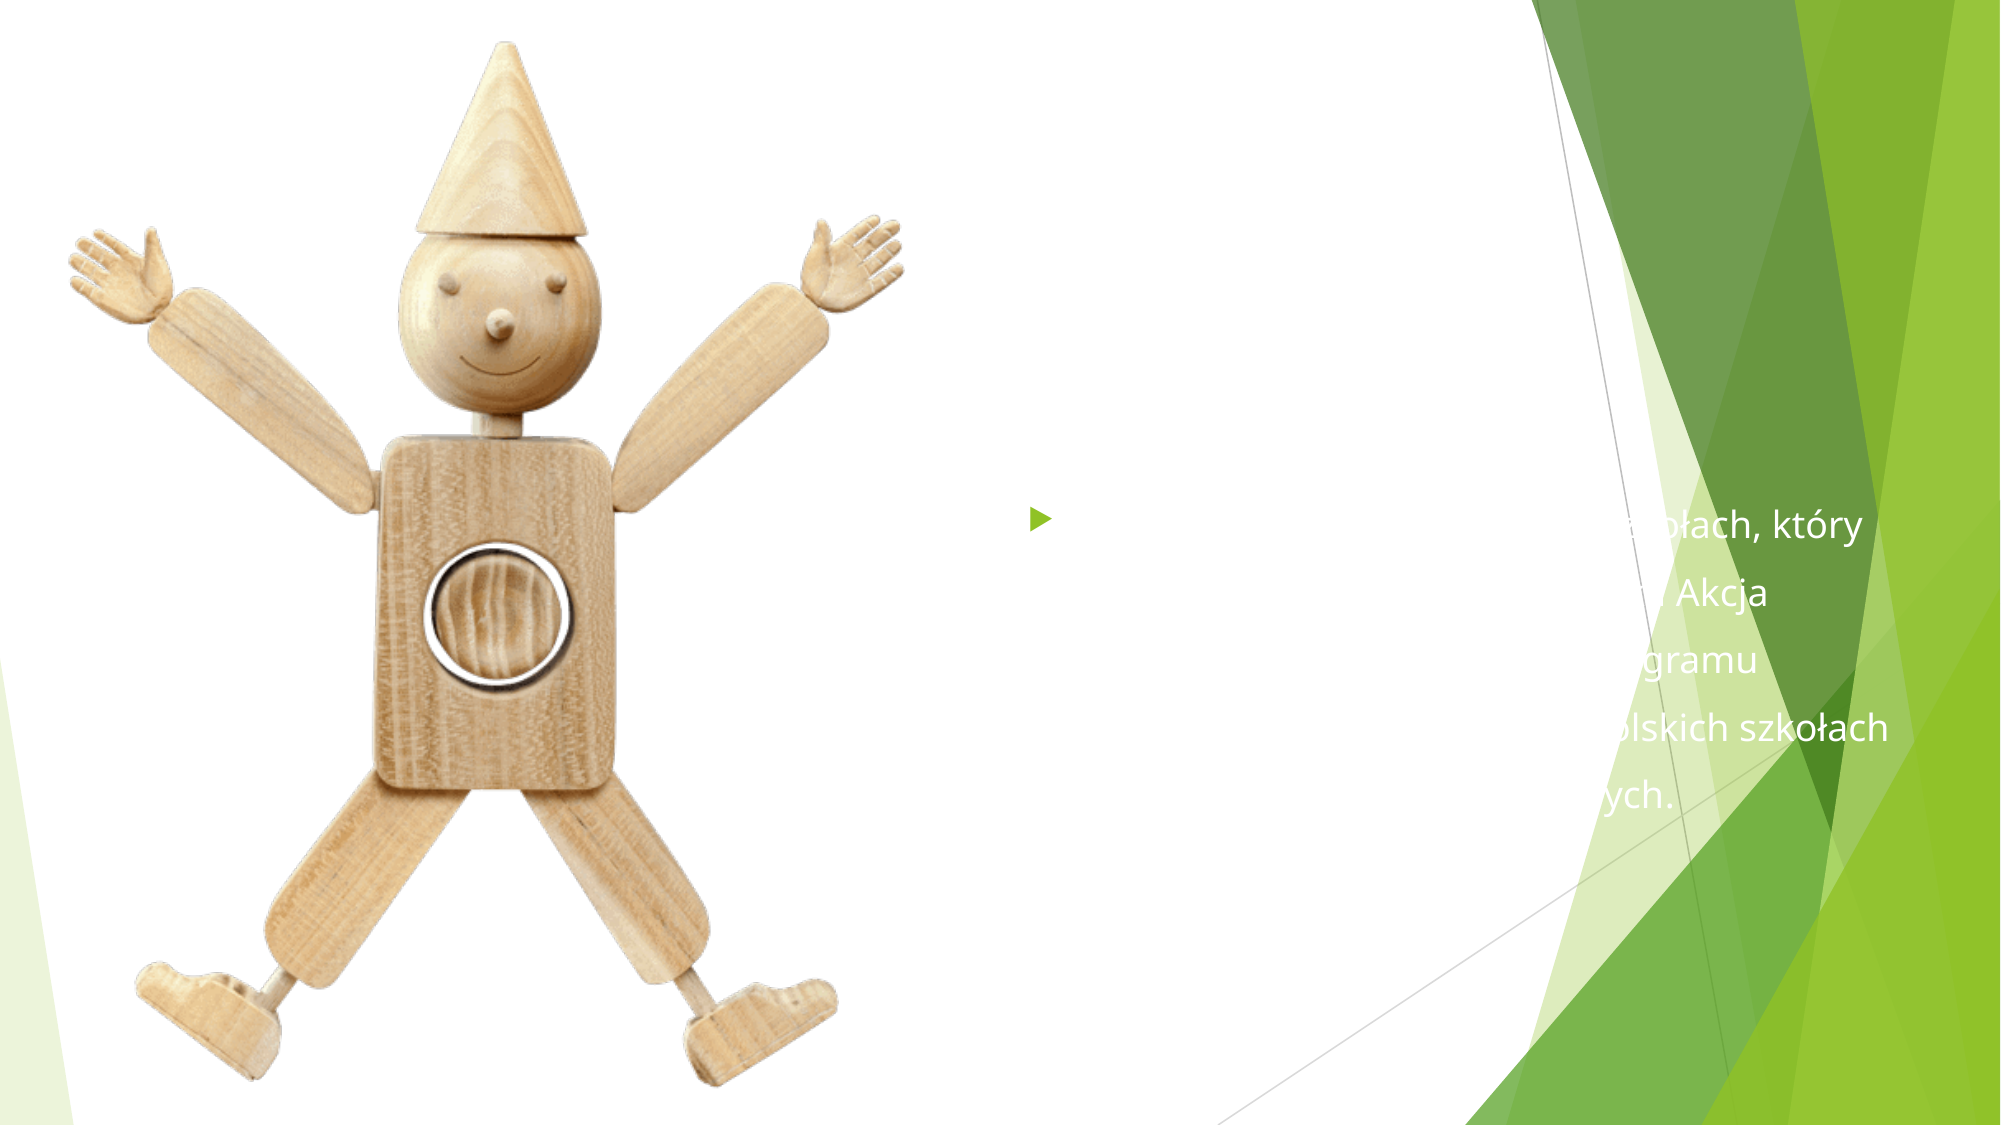

# Pajacyk
Program dożywiania dzieci w szkołach, który od 1998 roku prowadzi Polska Akcja Humanitarna. W ramach programu finansowane są posiłki w polskich szkołach i placówkach środowiskowych.